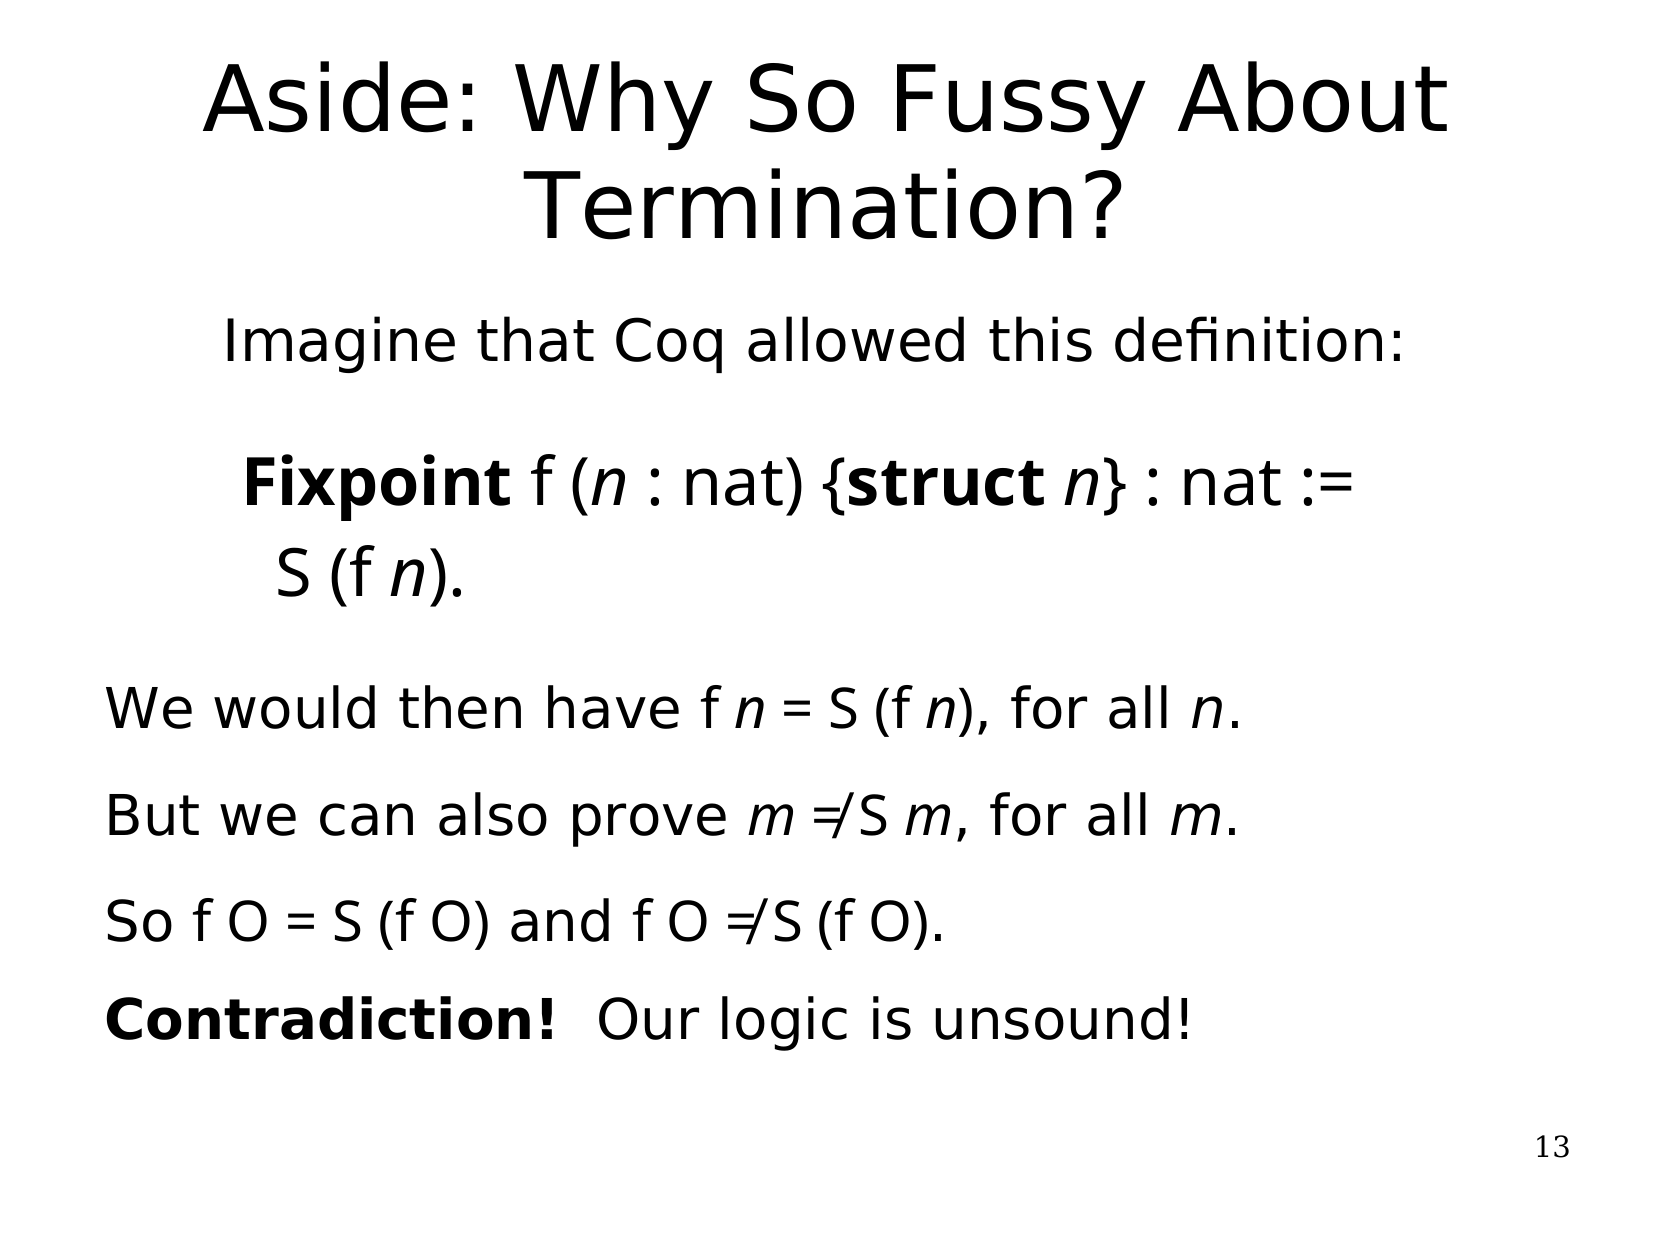

# Aside: Why So Fussy About Termination?
Imagine that Coq allowed this definition:
Fixpoint f (n : nat) {struct n} : nat :=
 S (f n).
We would then have f n = S (f n), for all n.
But we can also prove m ≠ S m, for all m.
So f O = S (f O) and f O ≠ S (f O).
Contradiction! Our logic is unsound!
13